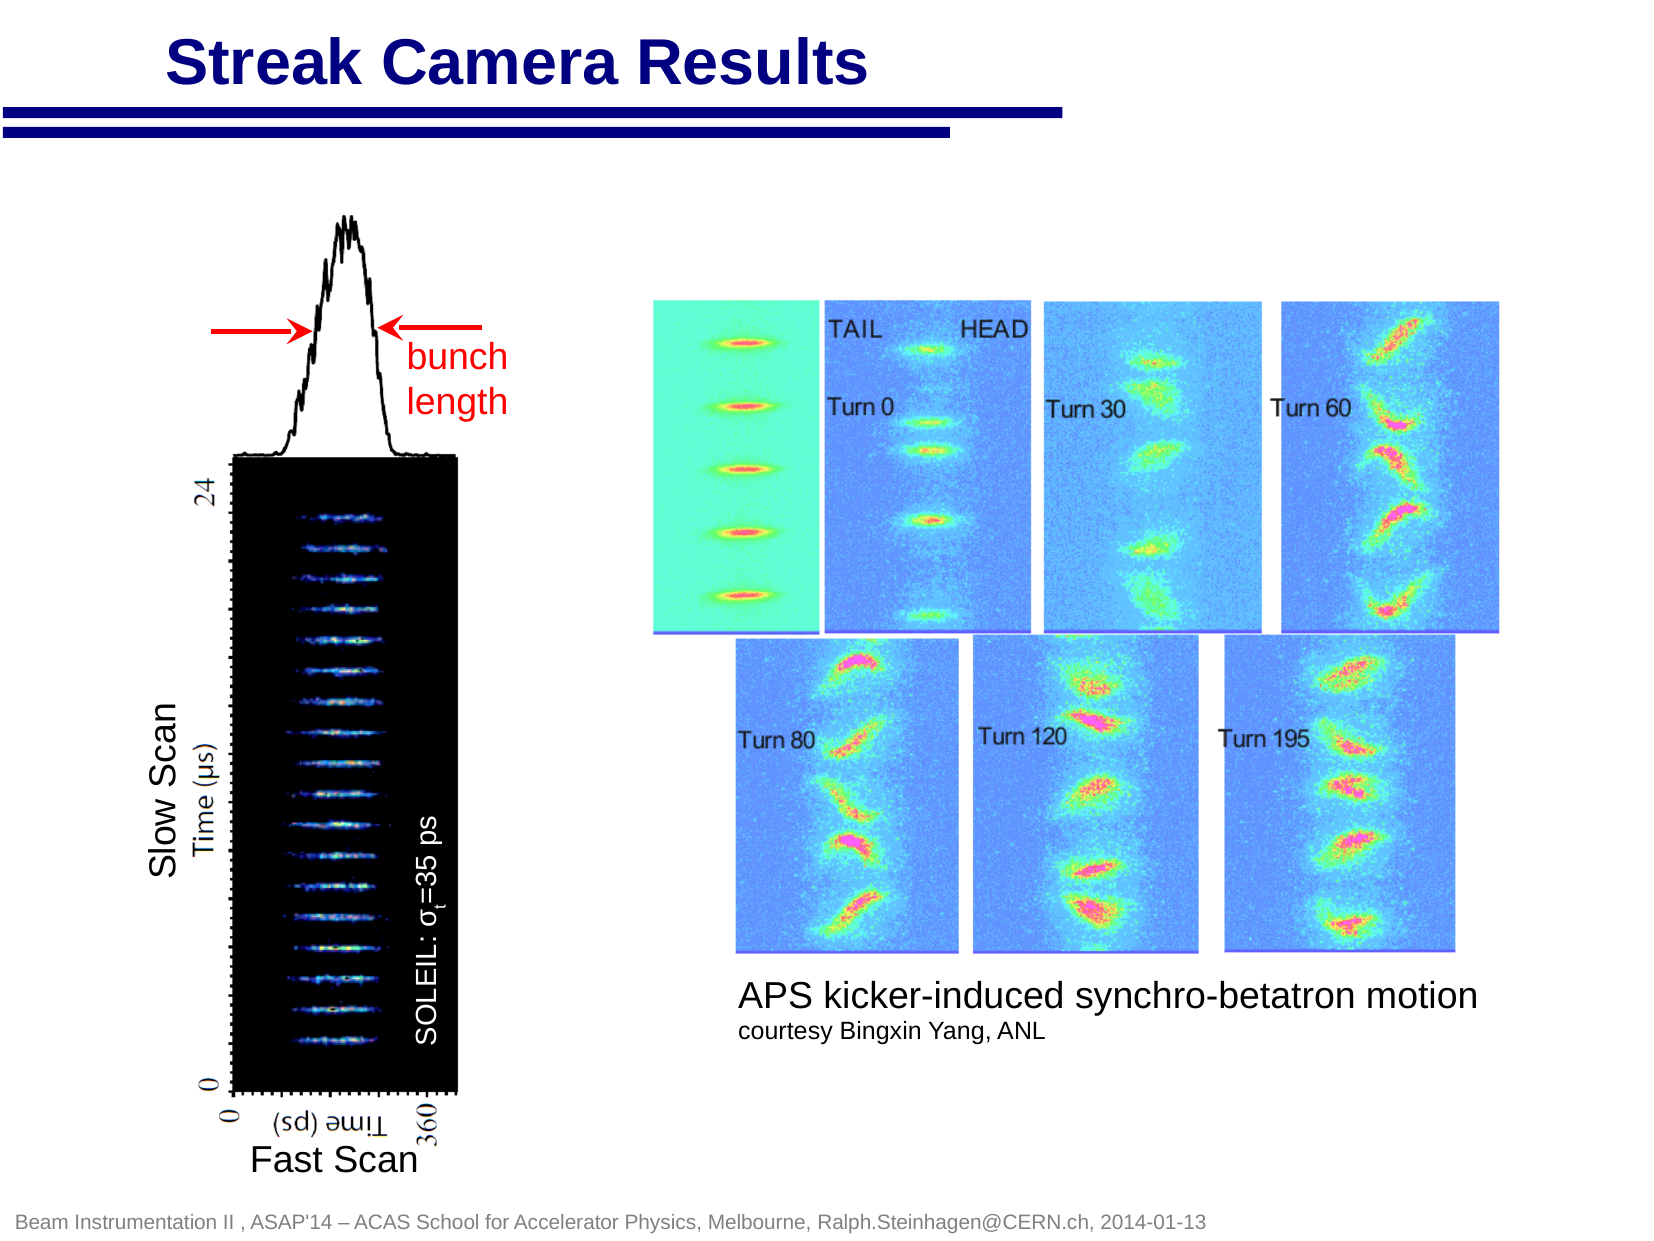

# Streak Camera Results
bunch length
Slow Scan
Fast Scan
SOLEIL: σt=35 ps
APS kicker-induced synchro-betatron motion
courtesy Bingxin Yang, ANL